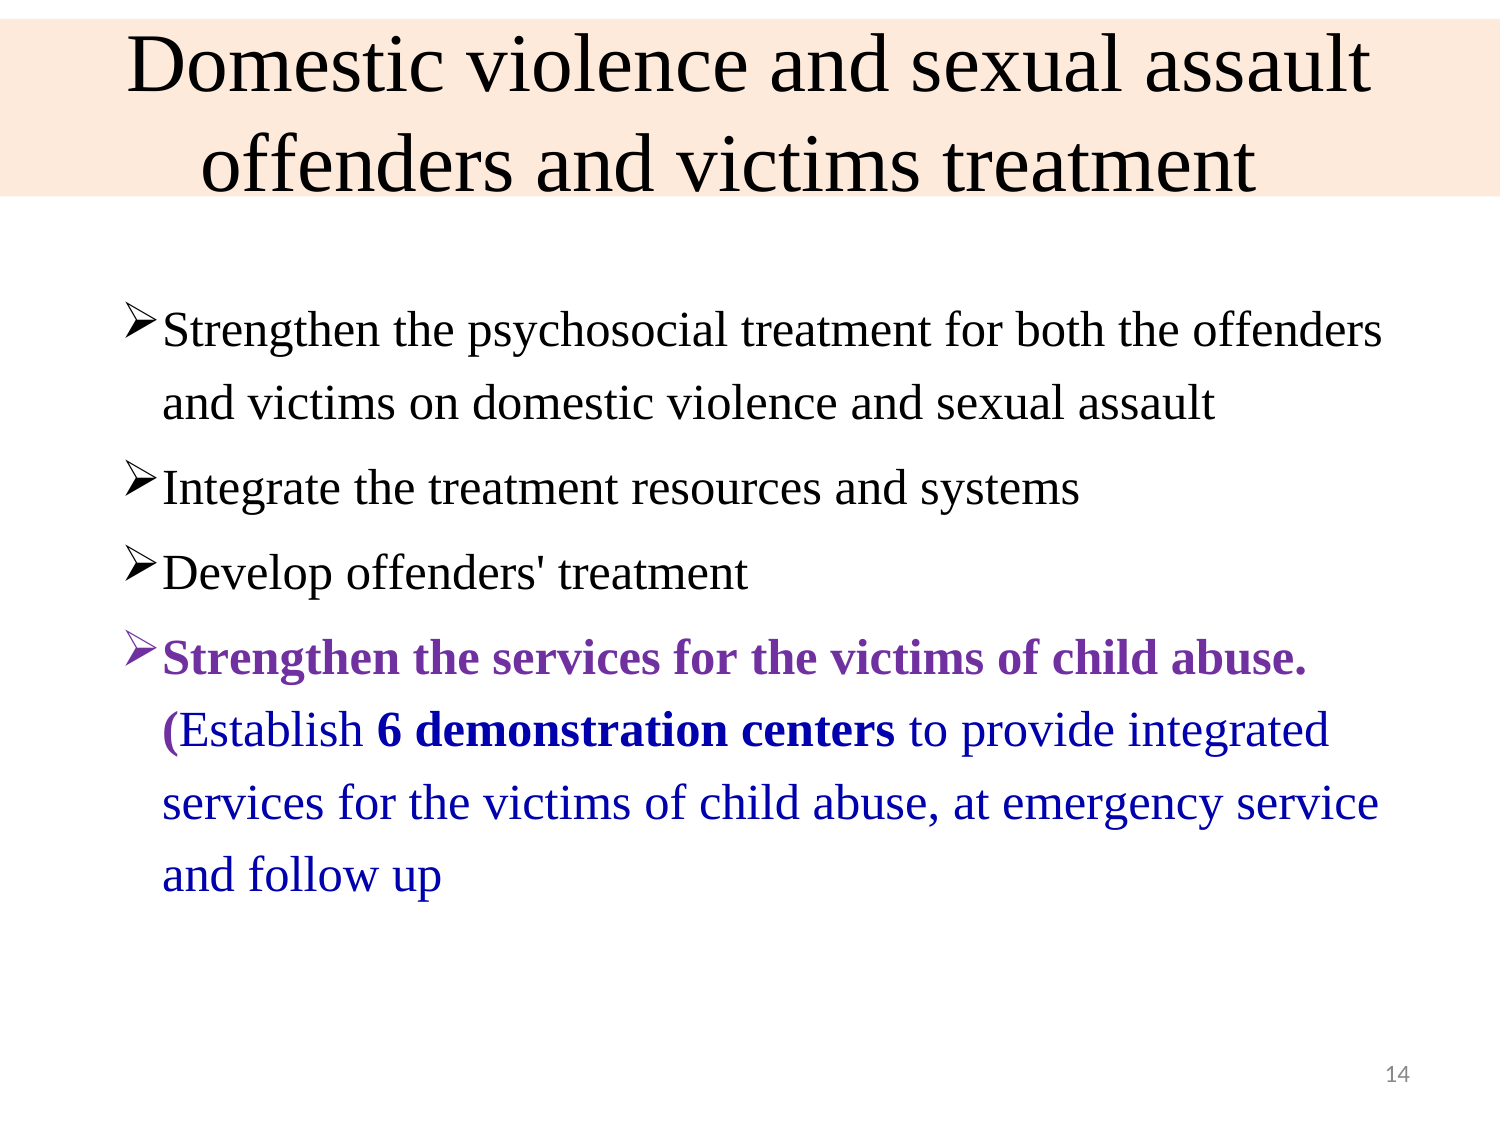

# Domestic violence and sexual assault offenders and victims treatment
Strengthen the psychosocial treatment for both the offenders and victims on domestic violence and sexual assault
Integrate the treatment resources and systems
Develop offenders' treatment
Strengthen the services for the victims of child abuse. (Establish 6 demonstration centers to provide integrated services for the victims of child abuse, at emergency service and follow up